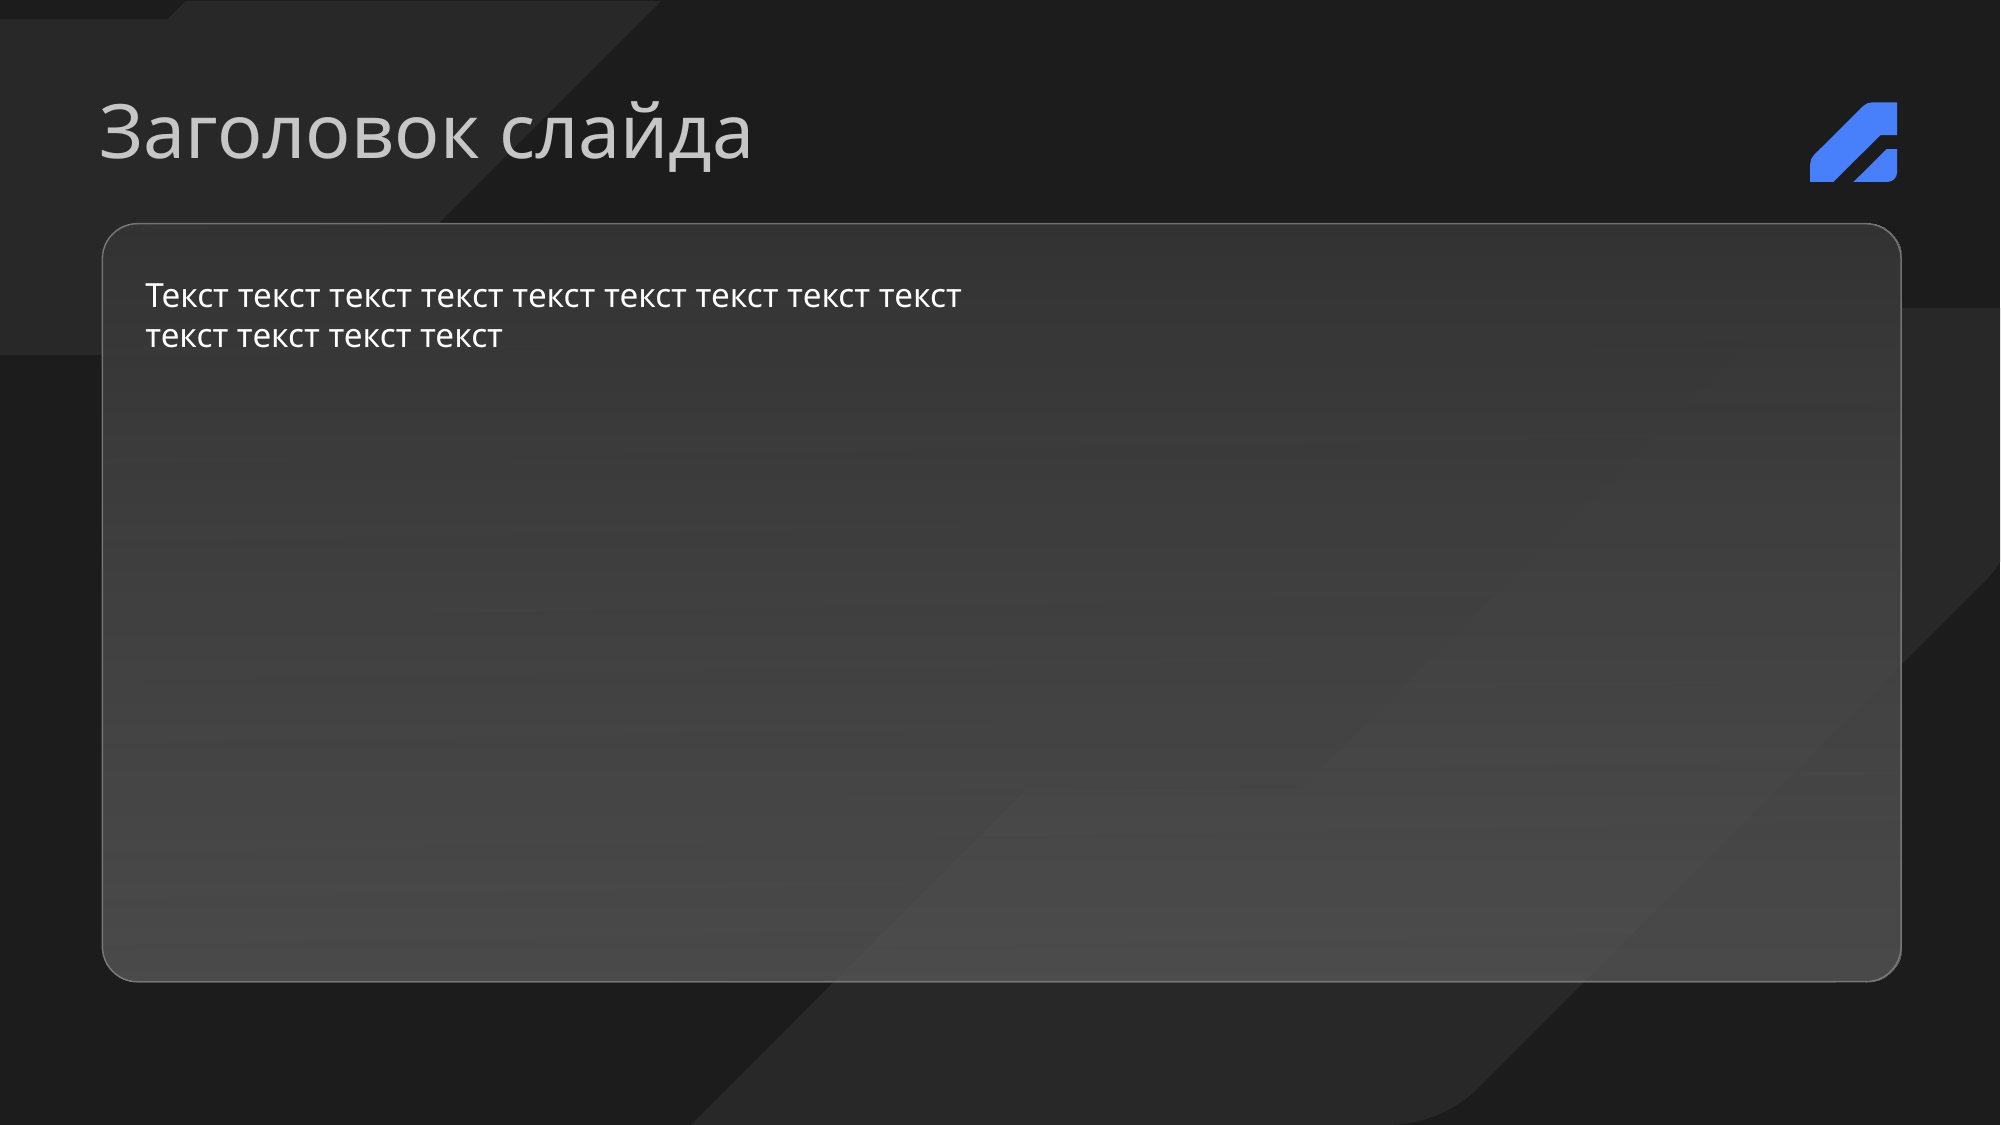

# Заголовок слайда
Текст текст текст текст текст текст текст текст текст текст текст текст текст